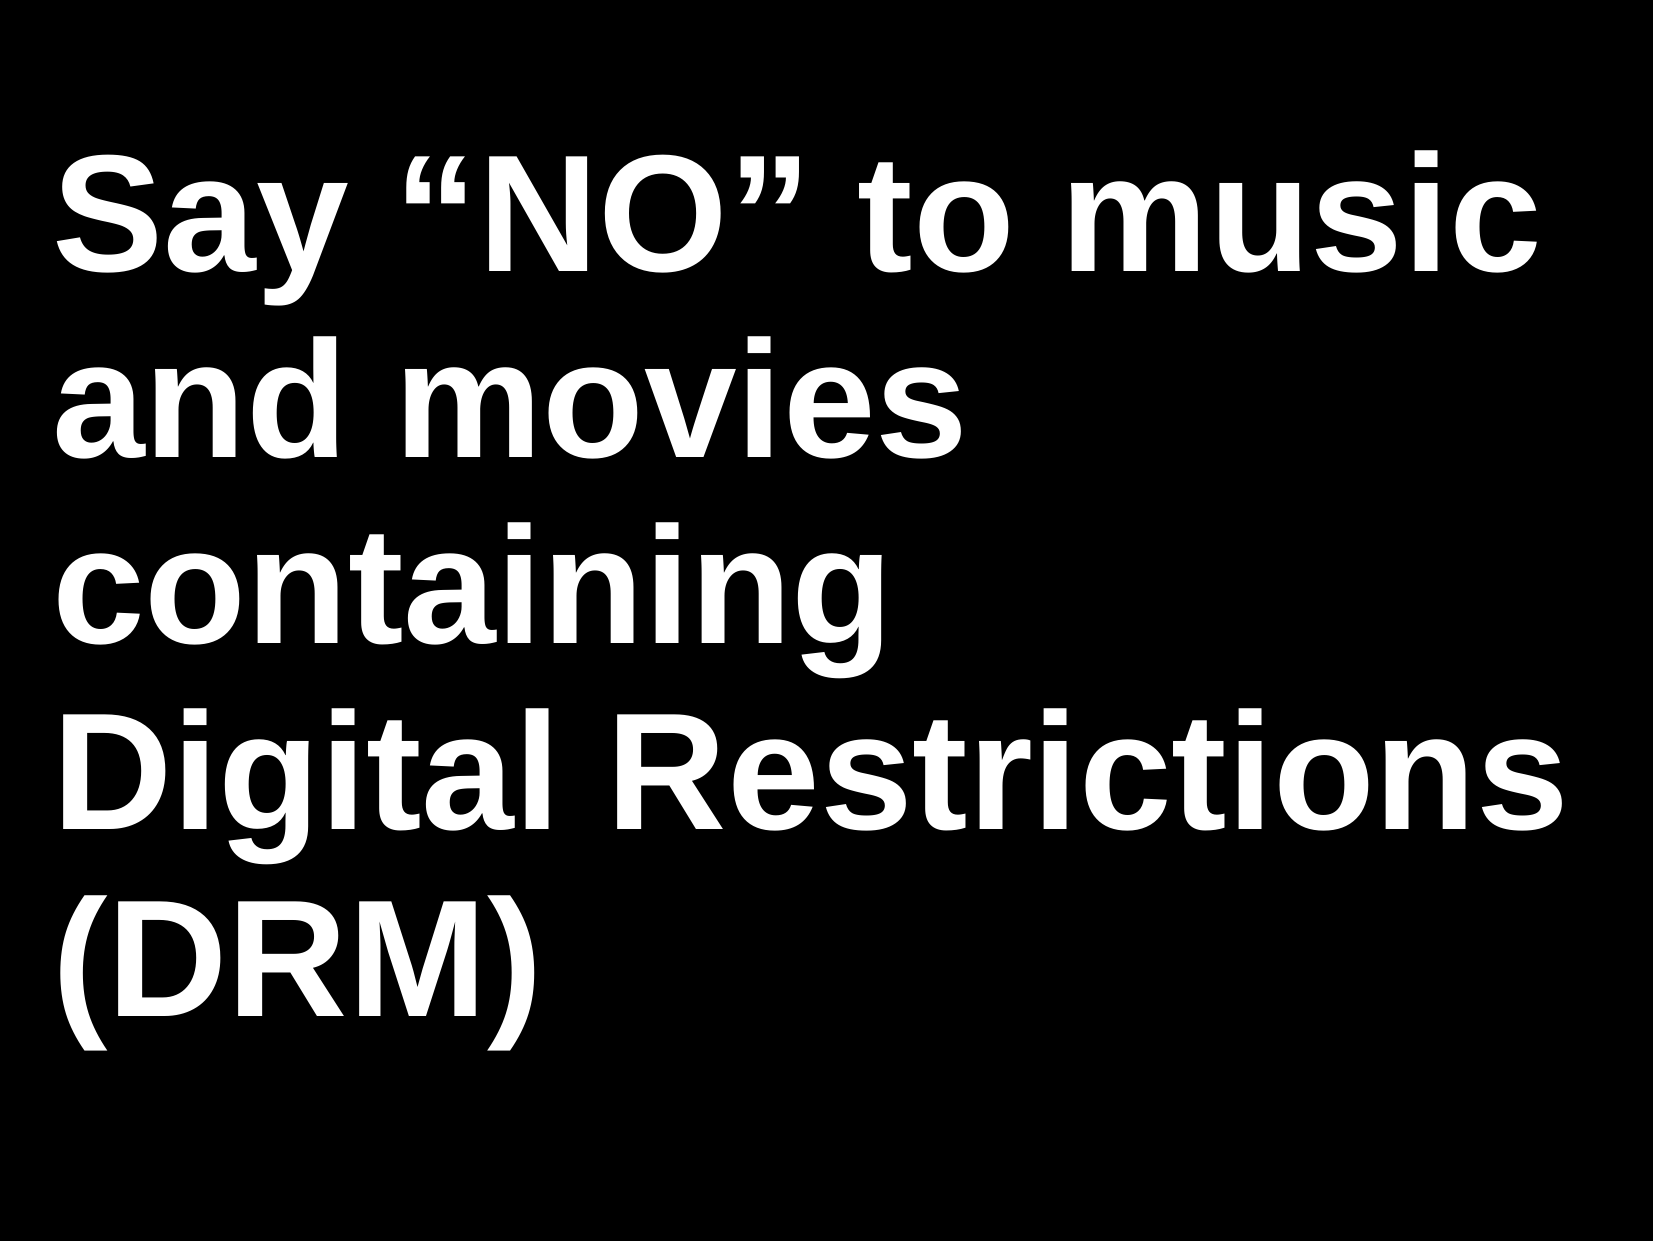

Say “NO” to music and movies containing
Digital Restrictions (DRM)